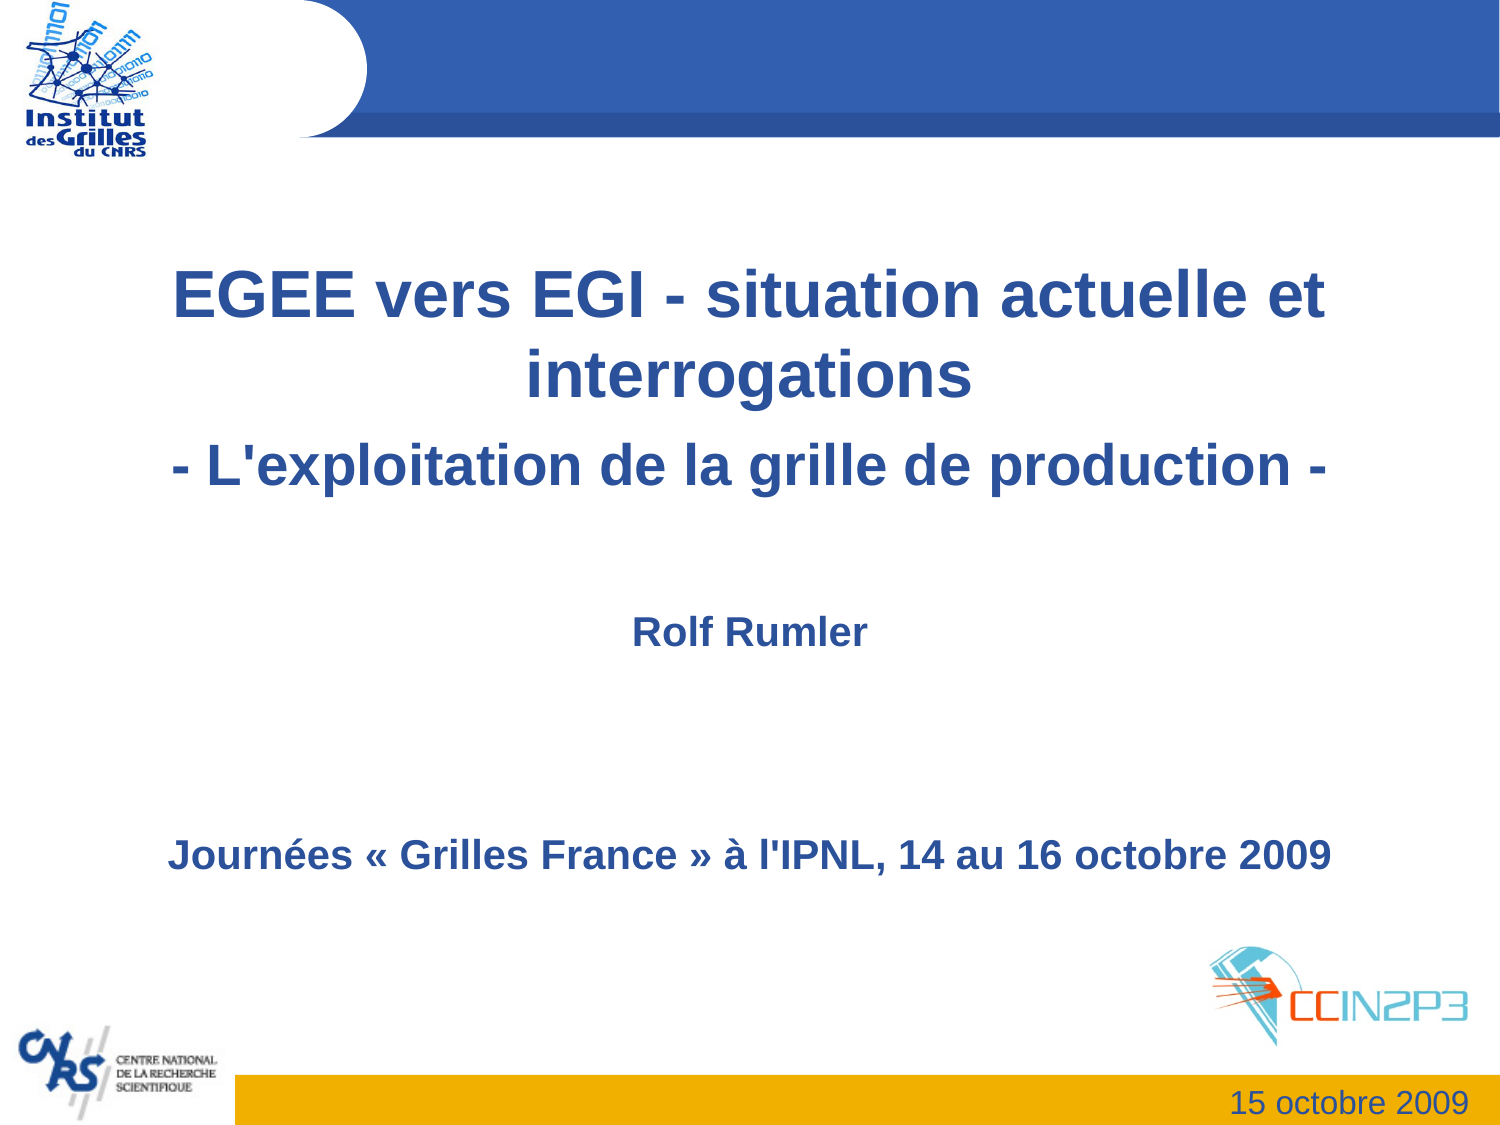

EGEE vers EGI - situation actuelle et interrogations
- L'exploitation de la grille de production -
Rolf Rumler
Journées « Grilles France » à l'IPNL, 14 au 16 octobre 2009
15 octobre 2009